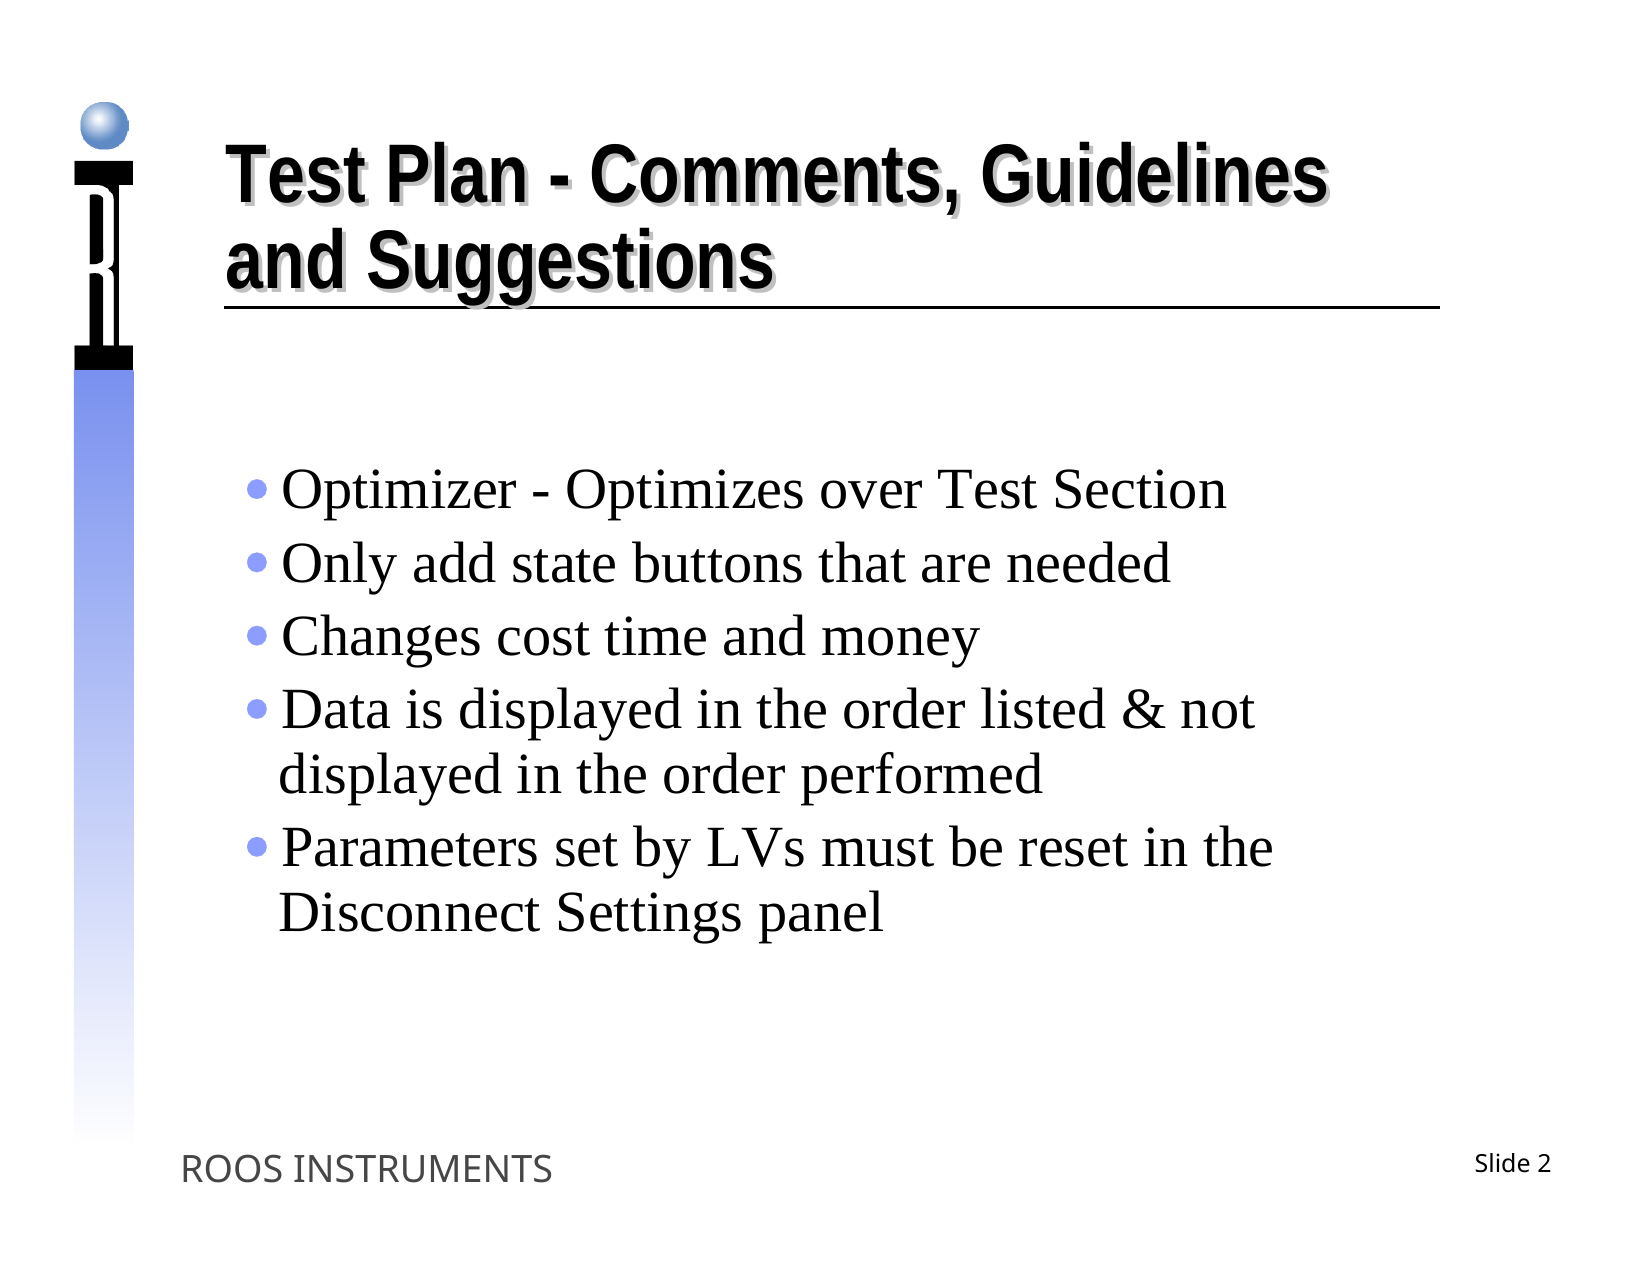

Test Plan - Comments, Guidelines and Suggestions
Optimizer - Optimizes over Test Section
Only add state buttons that are needed
Changes cost time and money
Data is displayed in the order listed & not displayed in the order performed
Parameters set by LVs must be reset in the Disconnect Settings panel
2